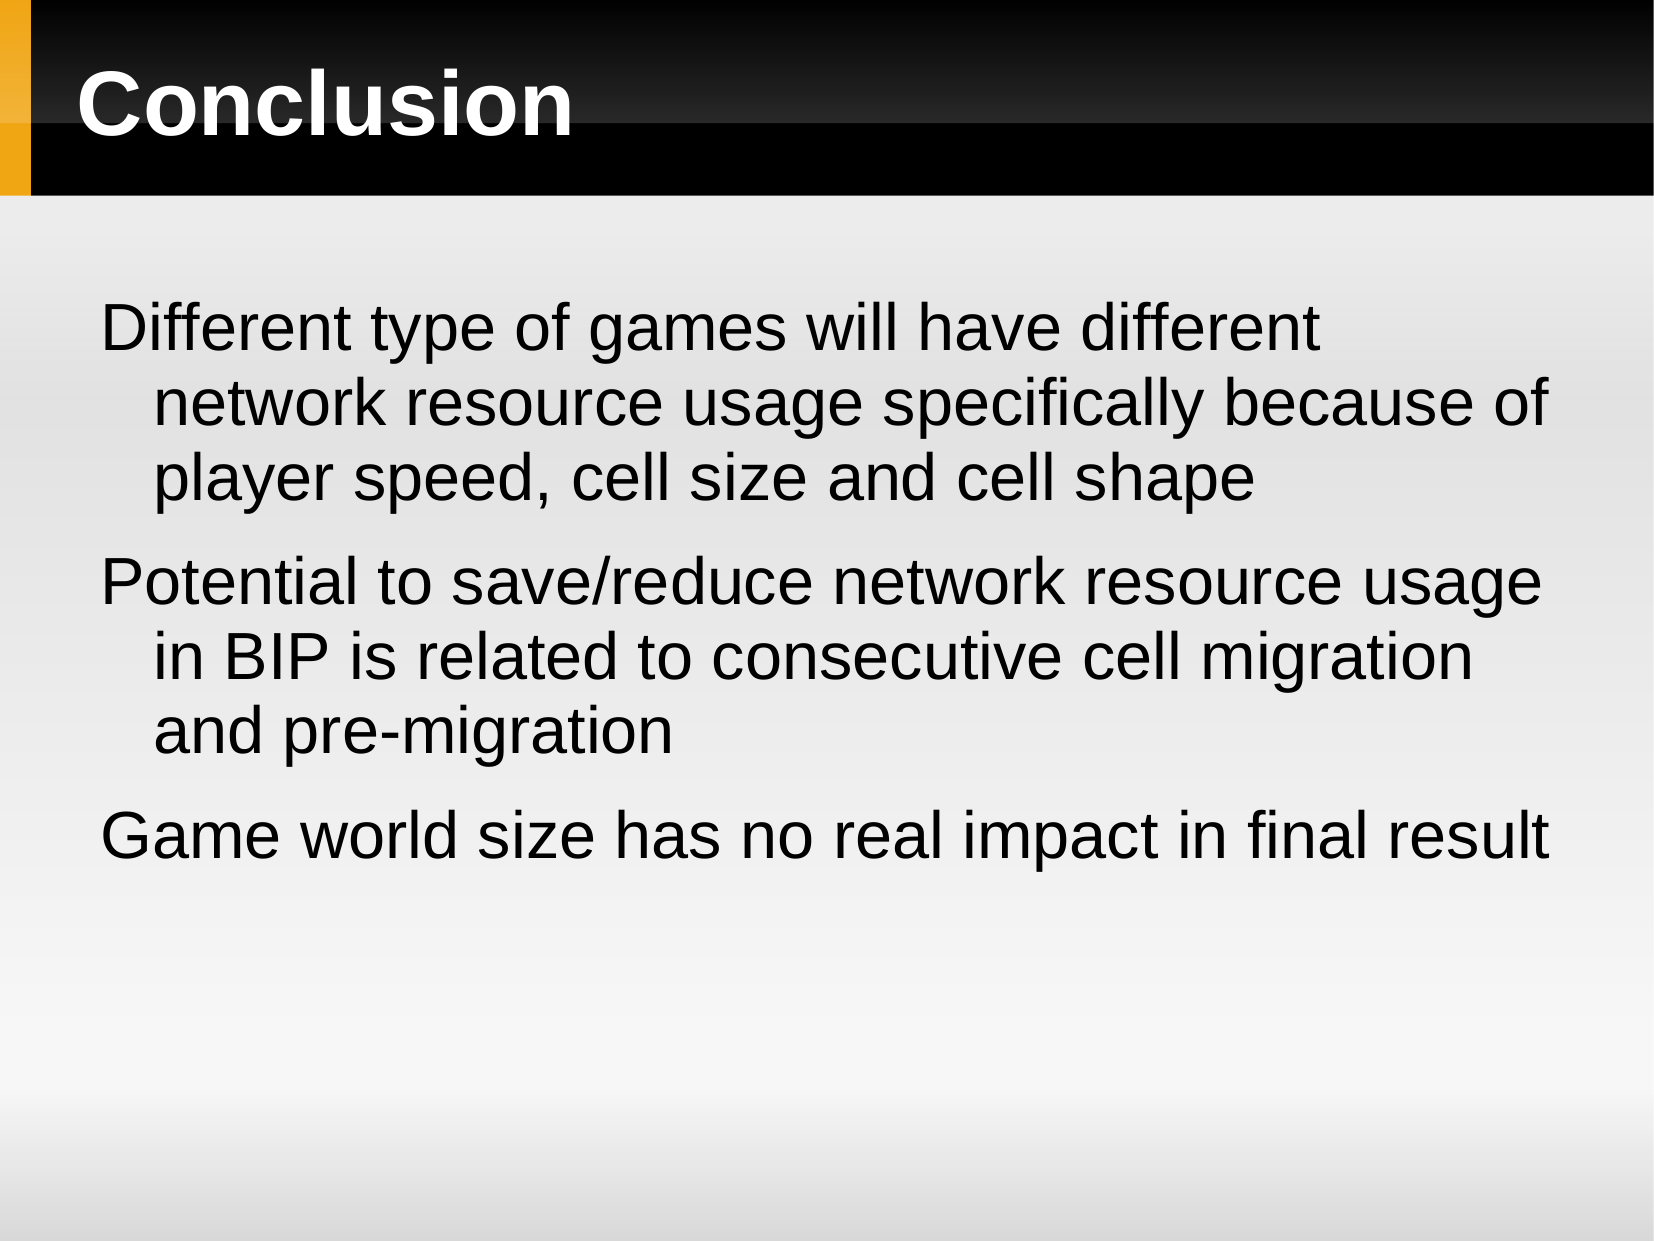

# Conclusion
Different type of games will have different network resource usage specifically because of player speed, cell size and cell shape
Potential to save/reduce network resource usage in BIP is related to consecutive cell migration and pre-migration
Game world size has no real impact in final result